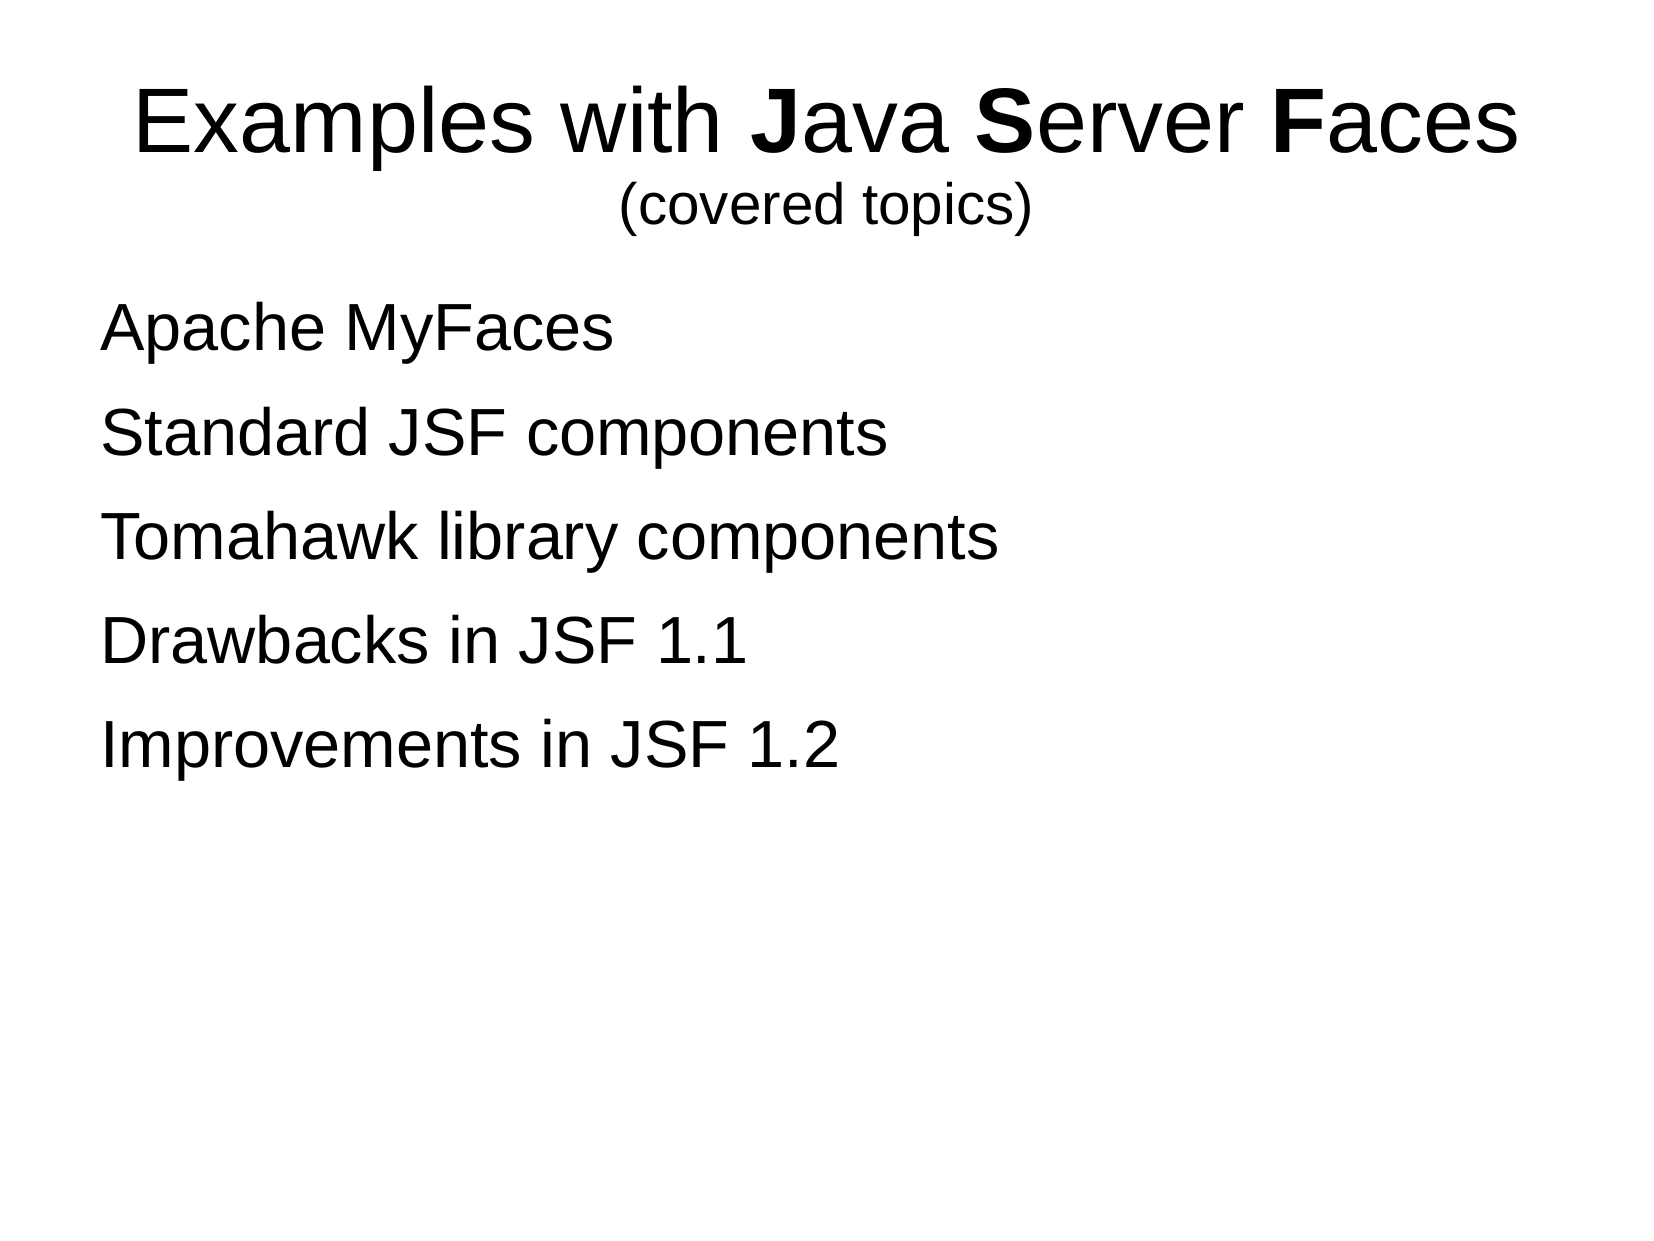

# Examples with Java Server Faces (covered topics)
Apache MyFaces
Standard JSF components
Tomahawk library components
Drawbacks in JSF 1.1
Improvements in JSF 1.2